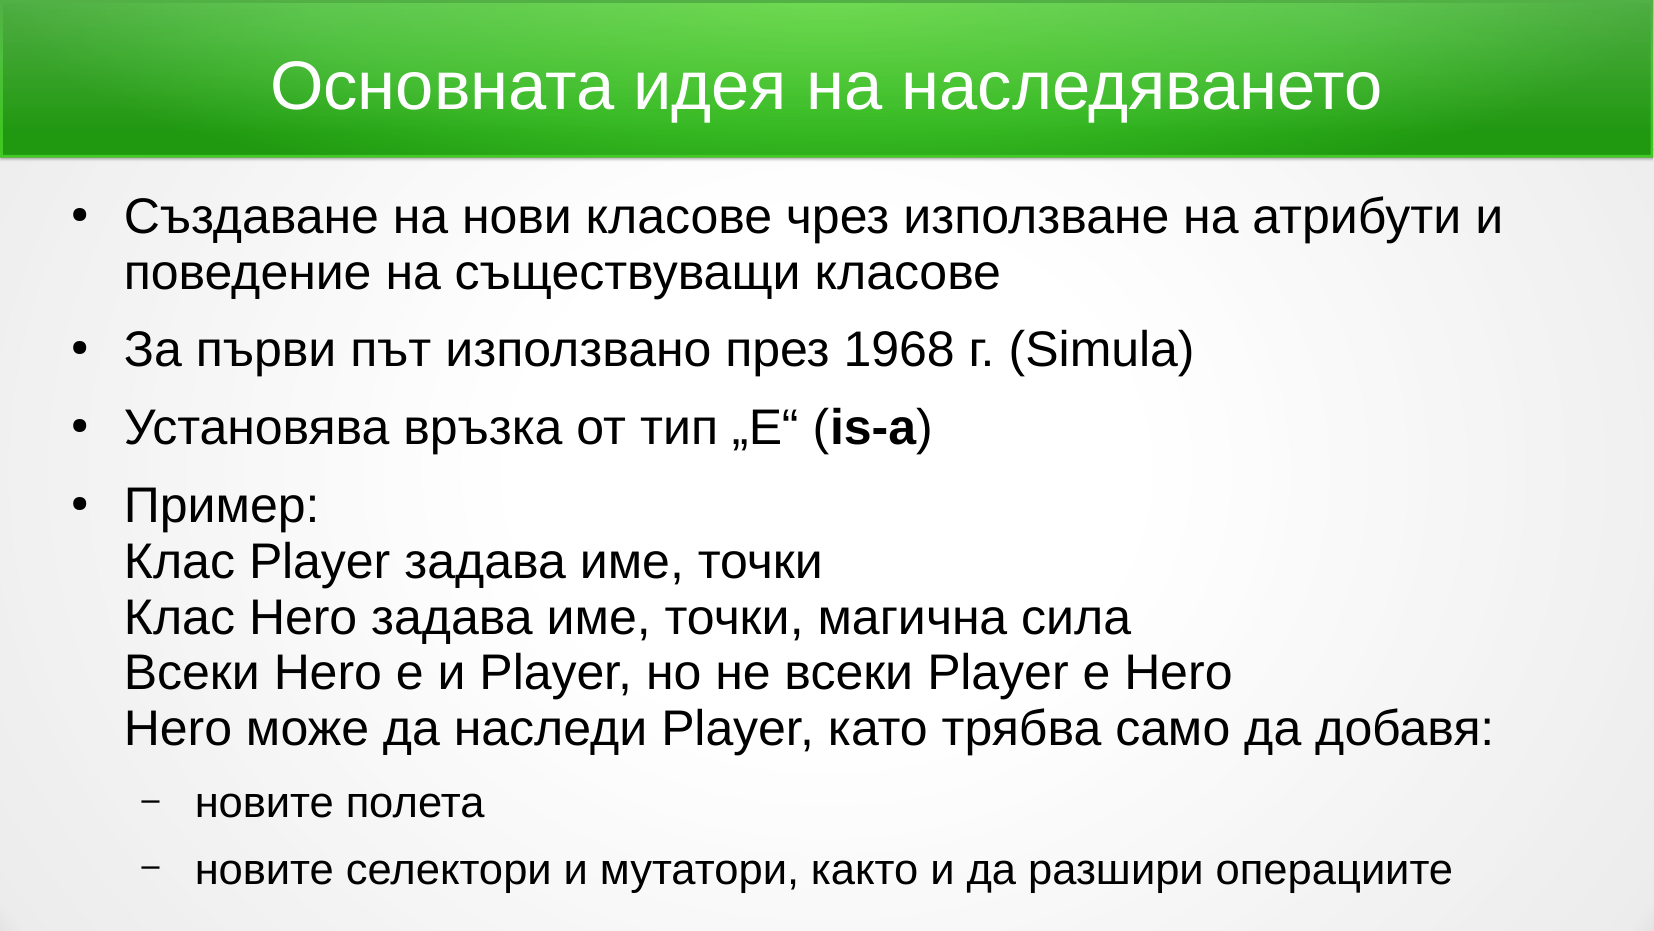

# Основната идея на наследяването
Създаване на нови класове чрез използване на атрибути и поведение на съществуващи класове
За първи път използвано през 1968 г. (Simula)
Установява връзка от тип „Е“ (is-a)
Пример:
Клас Player задава име, точки
Клас Hero задава име, точки, магична сила
Всеки Hero е и Player, но не всеки Player е Hero
Hero може да наследи Player, като трябва само да добавя:
новите полета
новите селектори и мутатори, както и да разшири операциите